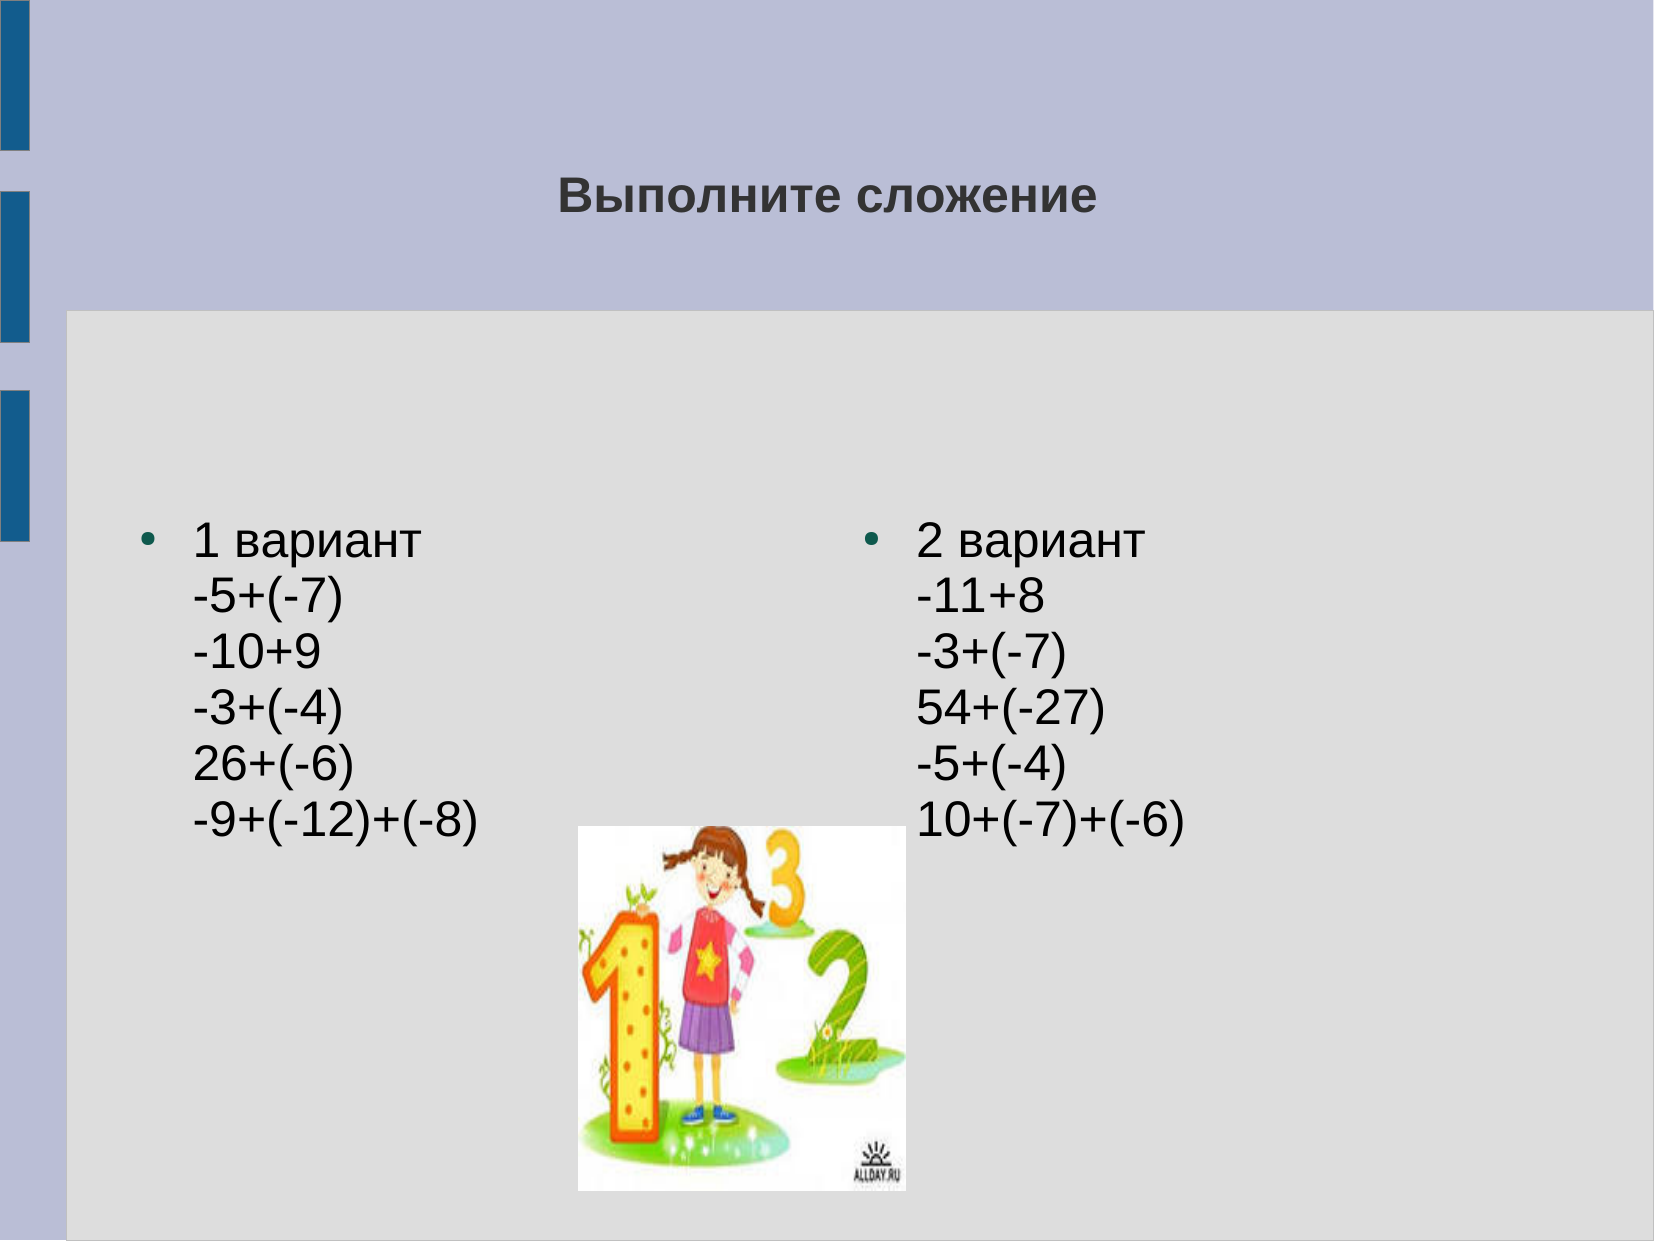

# Выполните сложение
1 вариант
-5+(-7)
-10+9
-3+(-4)
26+(-6)
-9+(-12)+(-8)
2 вариант
-11+8
-3+(-7)
54+(-27)
-5+(-4)
10+(-7)+(-6)